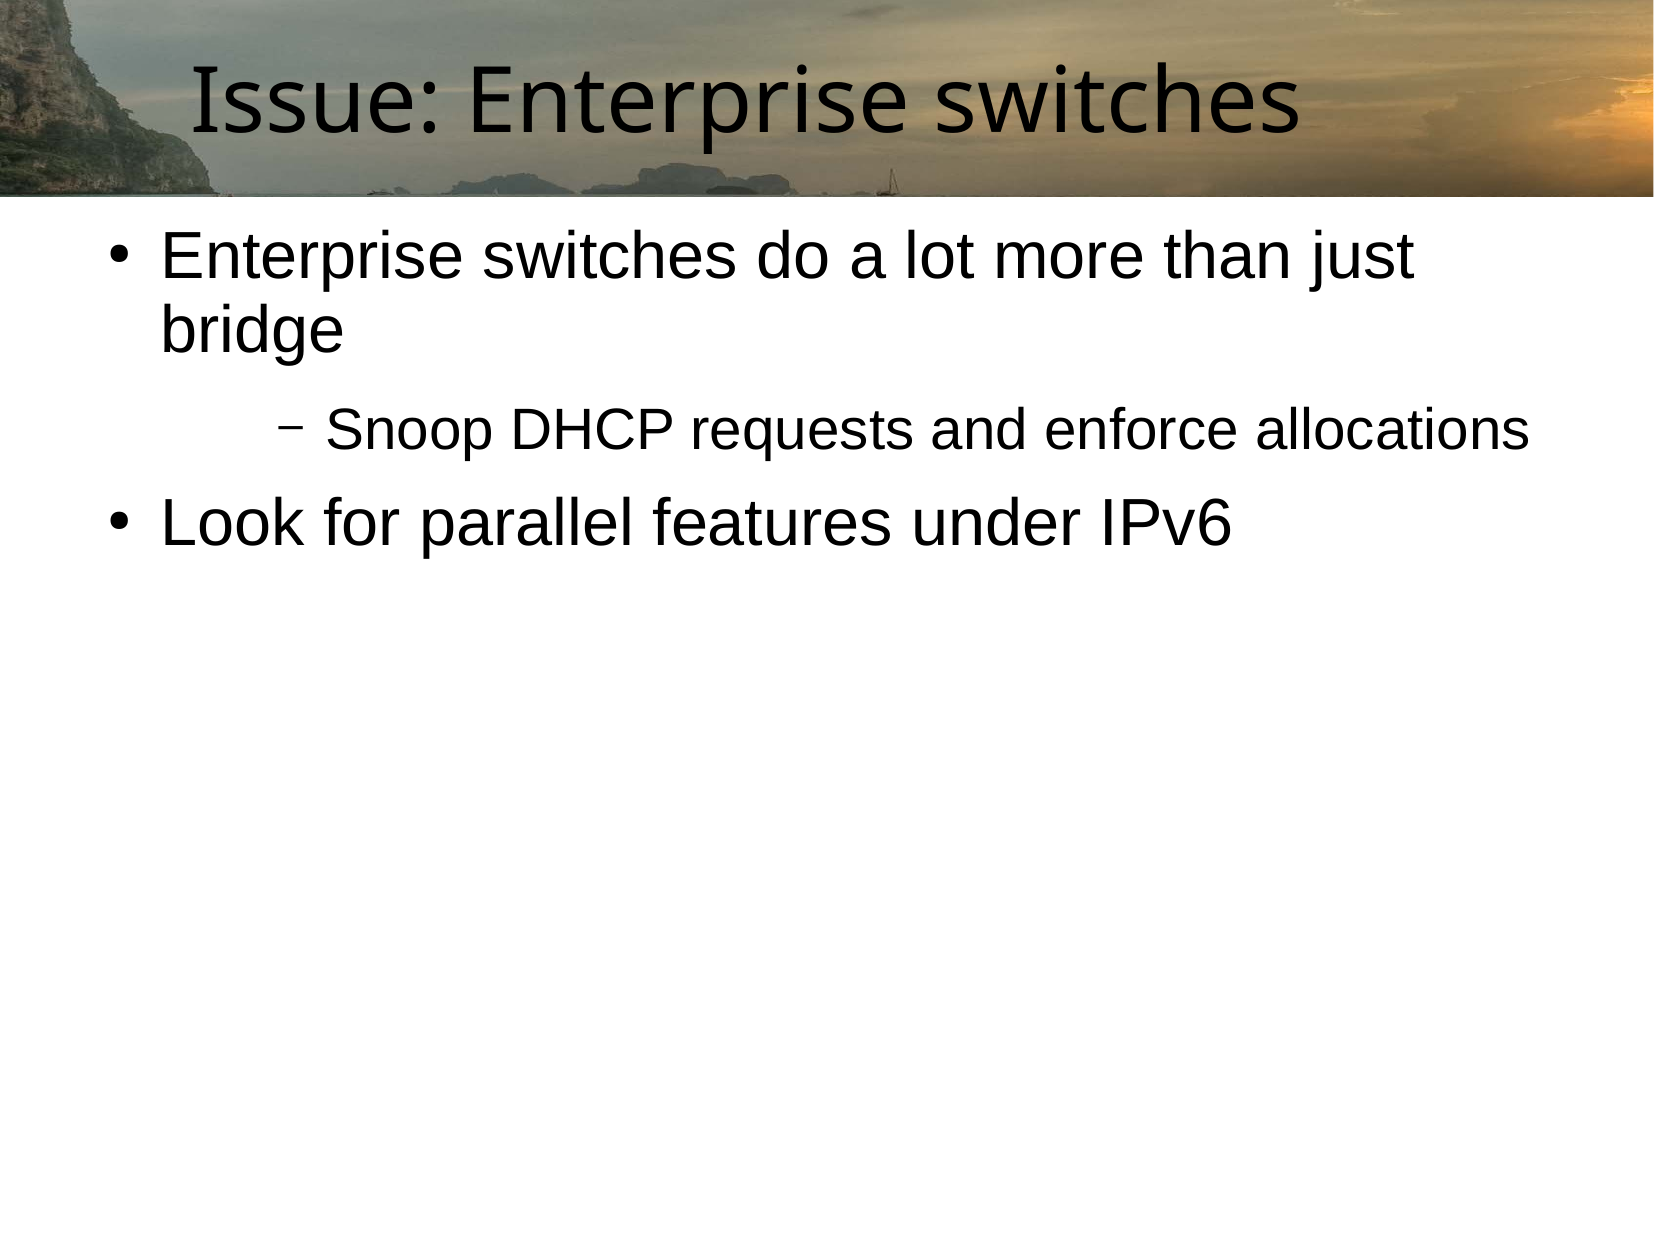

# Issue: Enterprise switches
Enterprise switches do a lot more than just bridge
Snoop DHCP requests and enforce allocations
Look for parallel features under IPv6